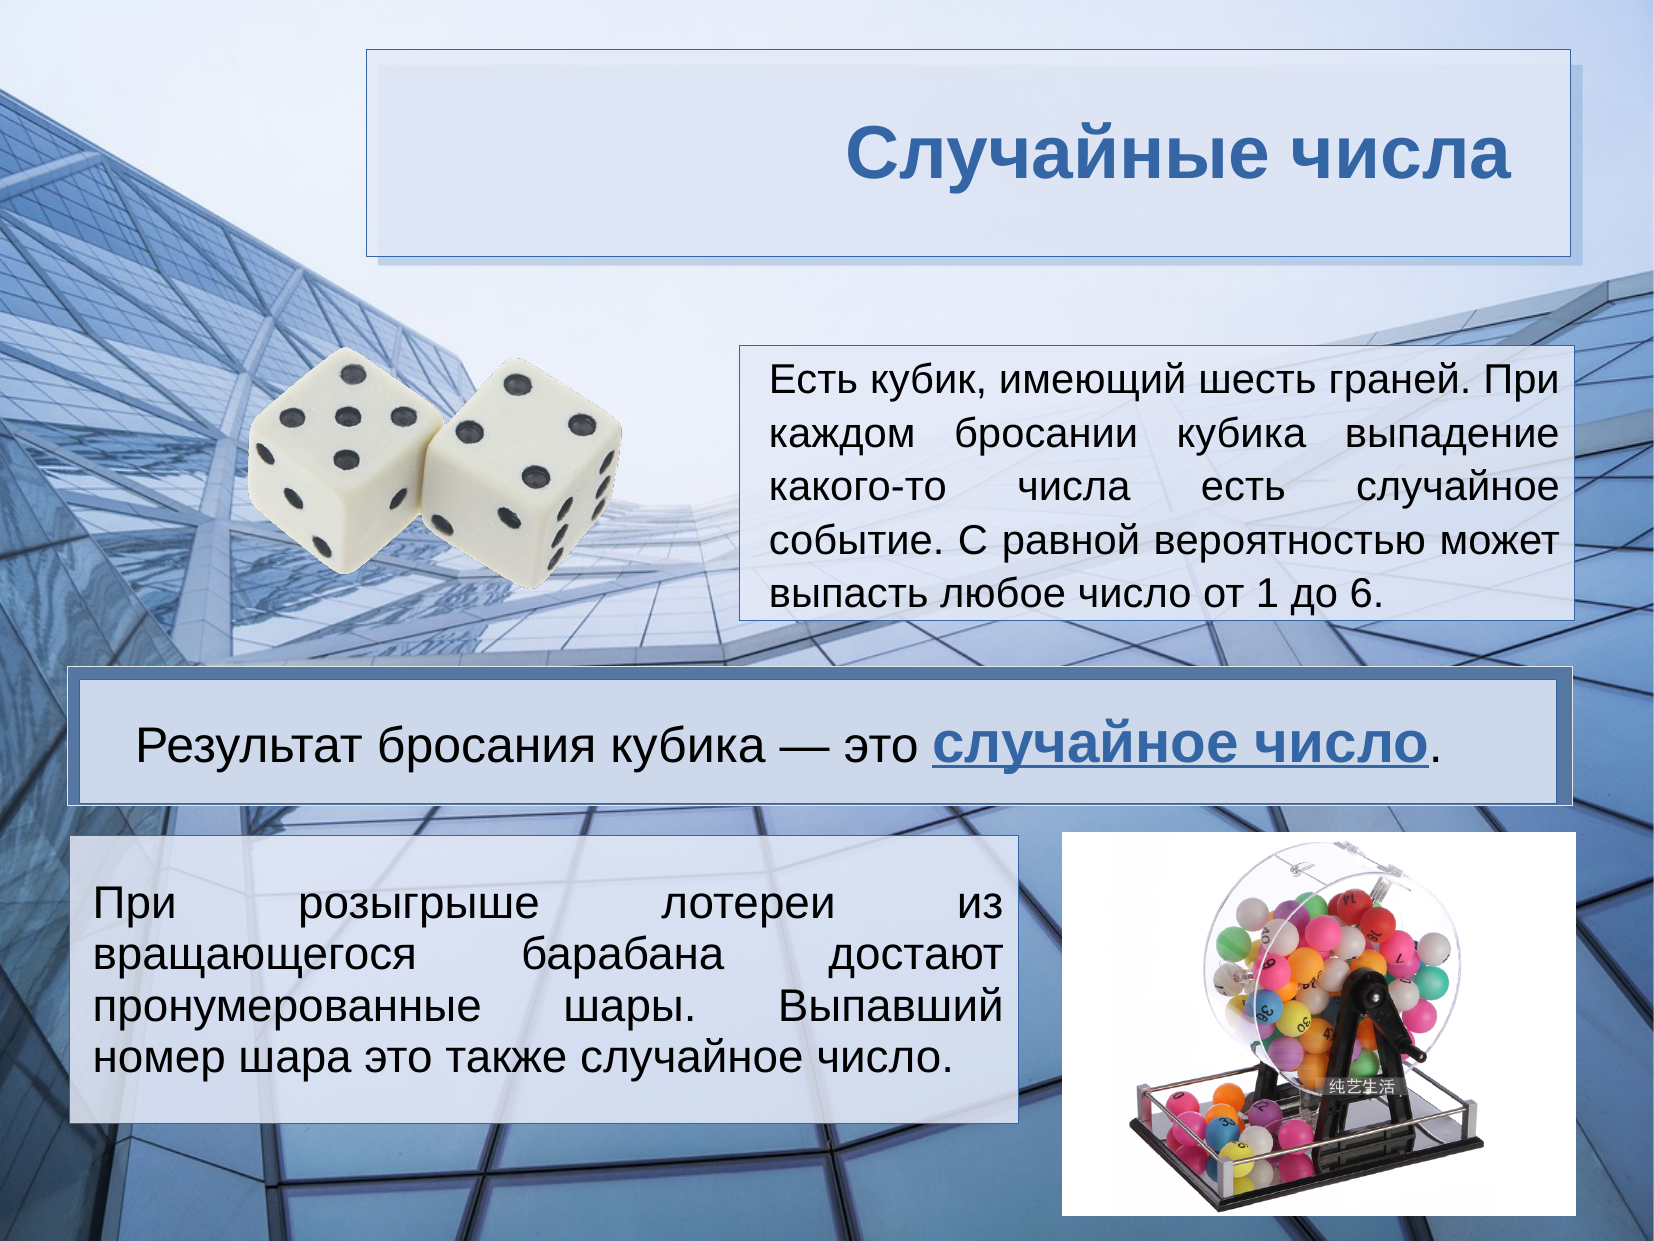

# Случайные числа
Есть кубик, имеющий шесть граней. При каждом бросании кубика выпадение какого-то числа есть случайное событие. С равной вероятностью может выпасть любое число от 1 до 6.
Результат бросания кубика — это случайное число.
При розыгрыше лотереи из вращающегося барабана достают пронумерованные шары. Выпавший номер шара это также случайное число.